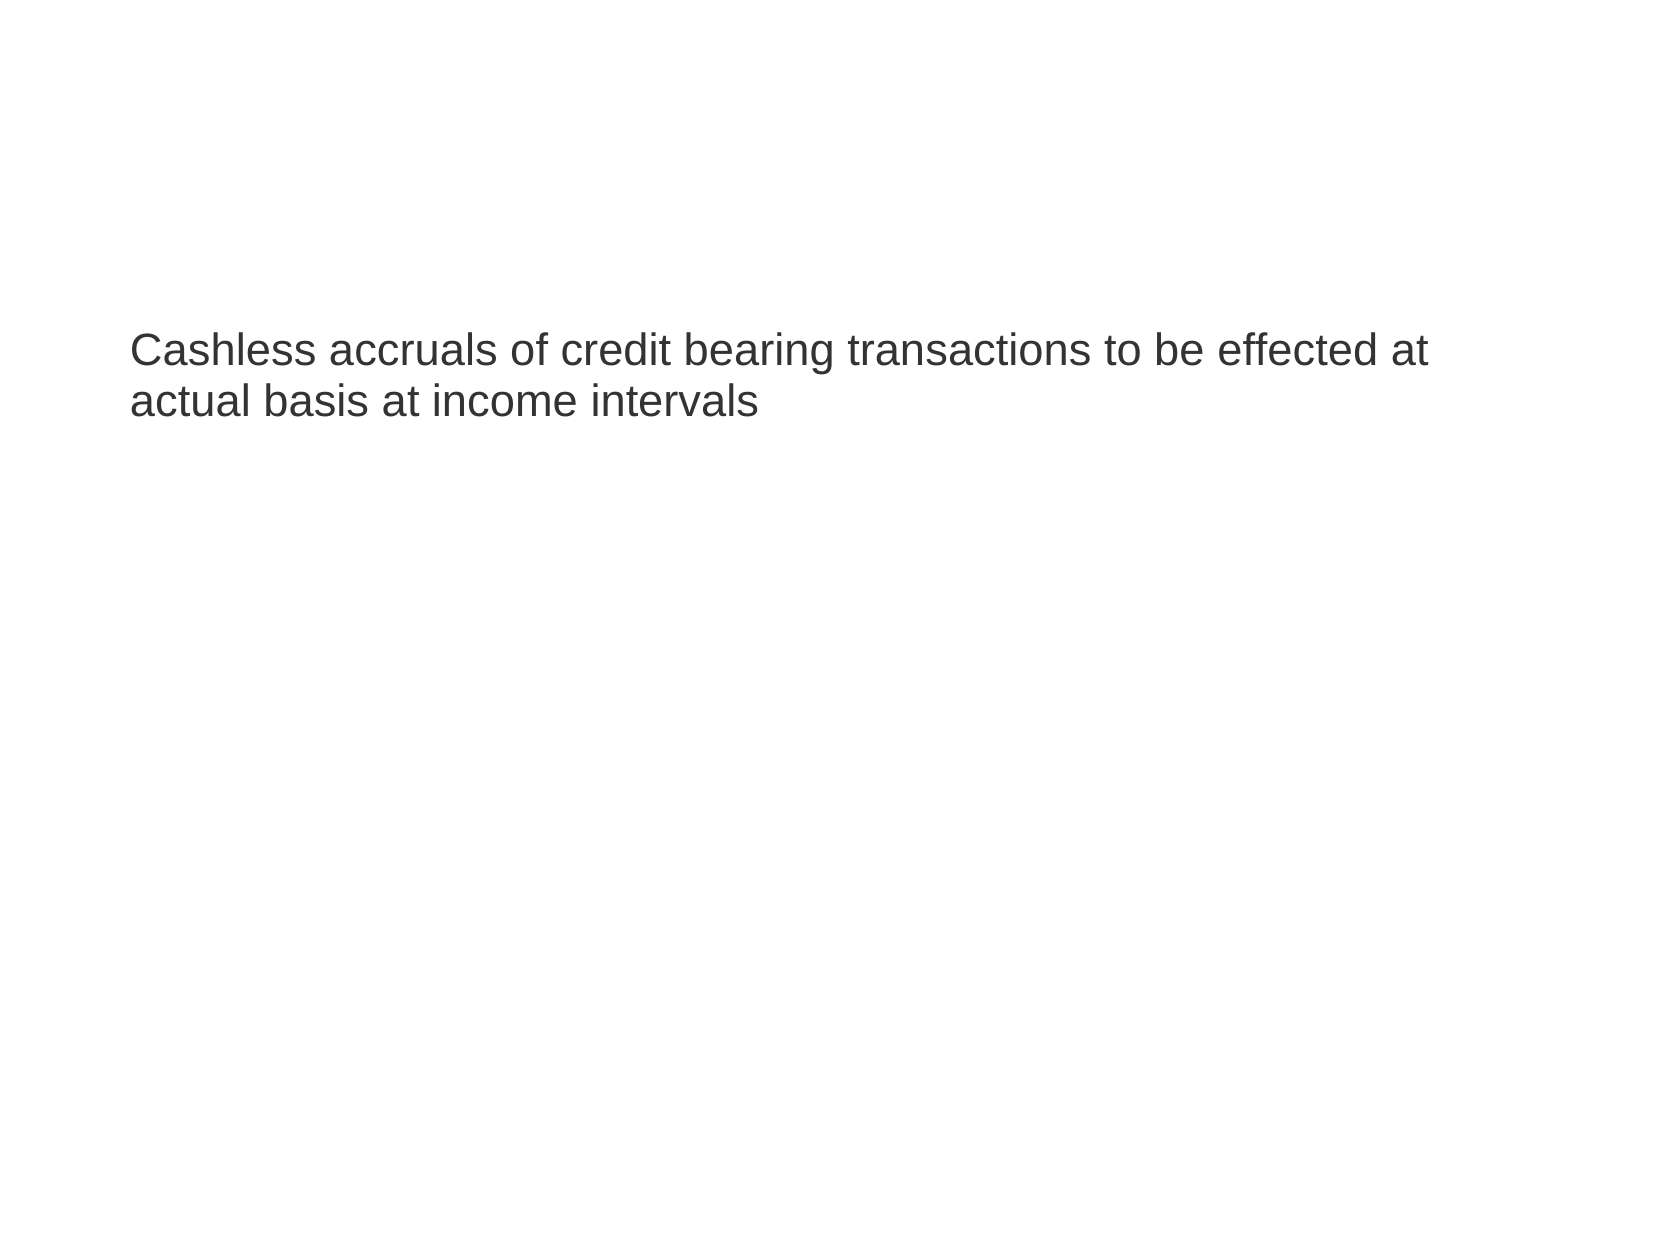

#
Cashless accruals of credit bearing transactions to be effected at actual basis at income intervals